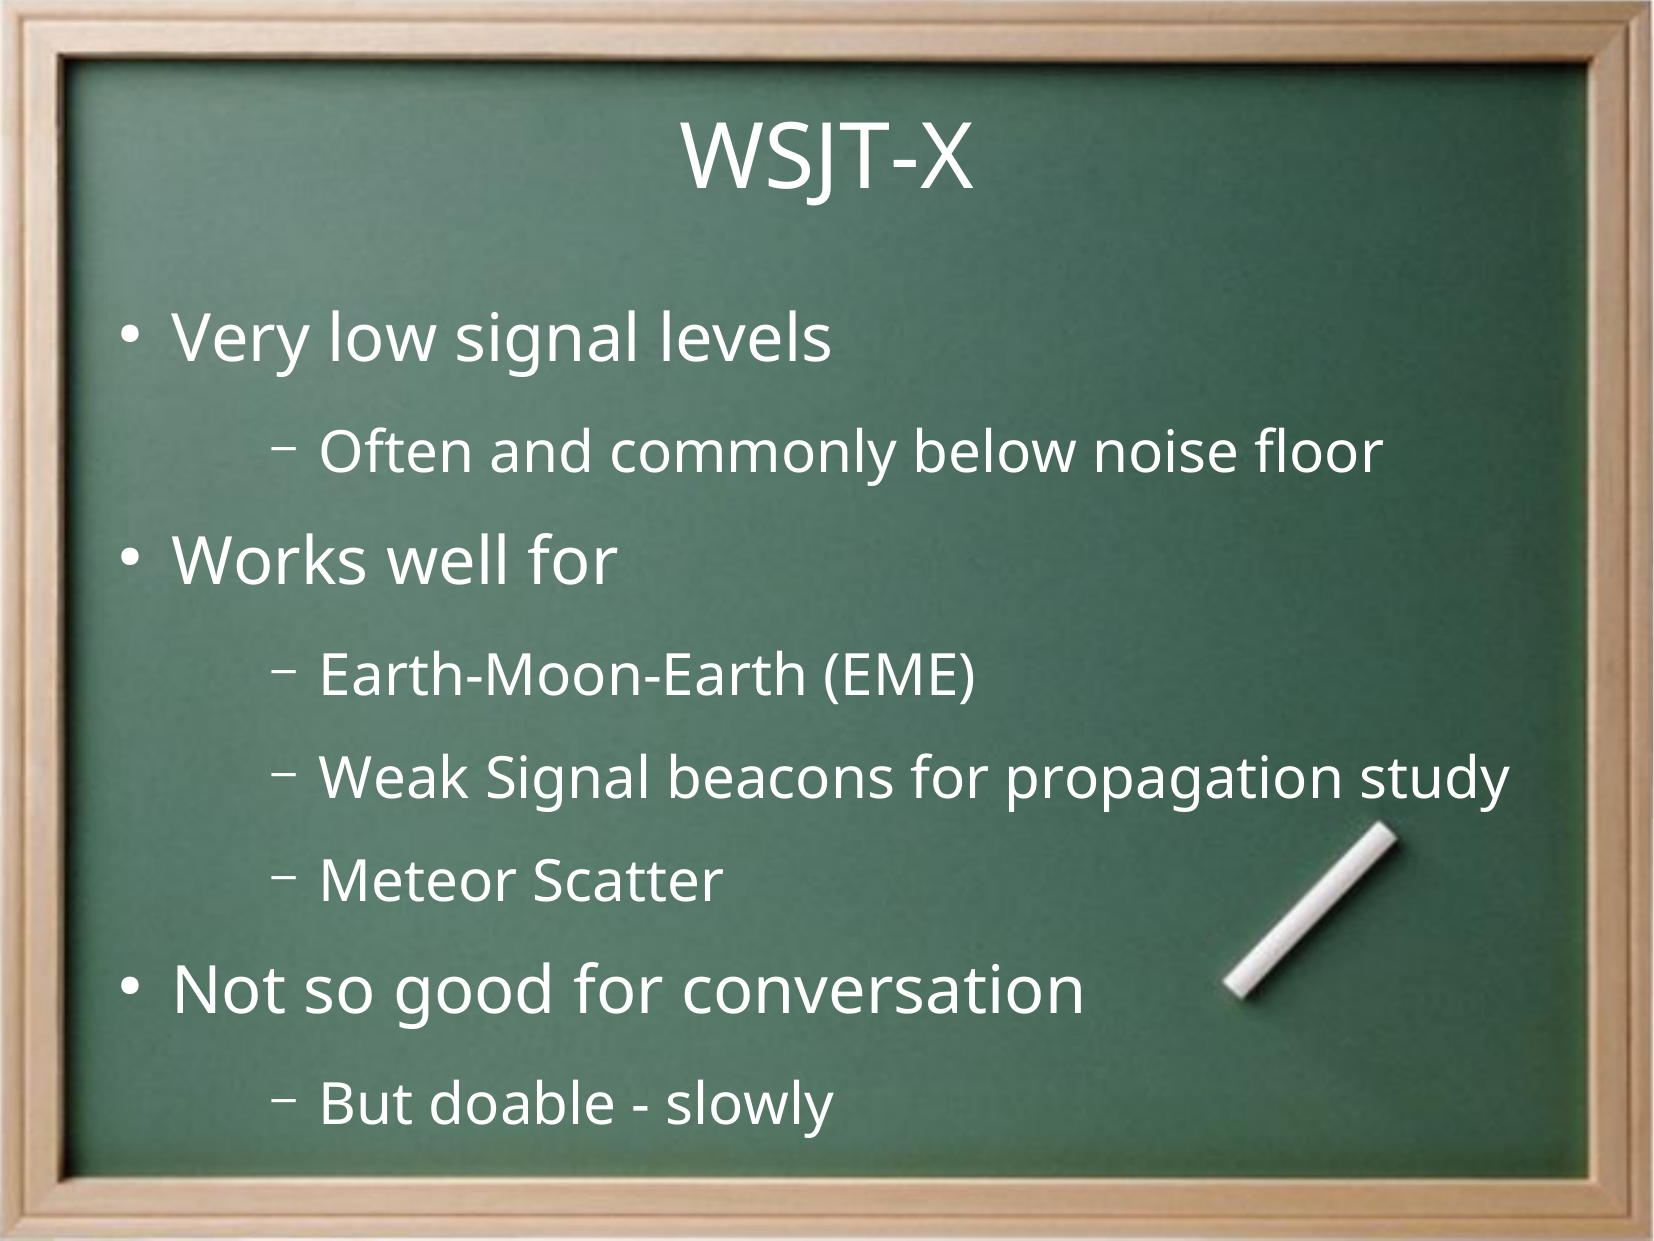

# WSJT-X
Very low signal levels
Often and commonly below noise floor
Works well for
Earth-Moon-Earth (EME)
Weak Signal beacons for propagation study
Meteor Scatter
Not so good for conversation
But doable - slowly